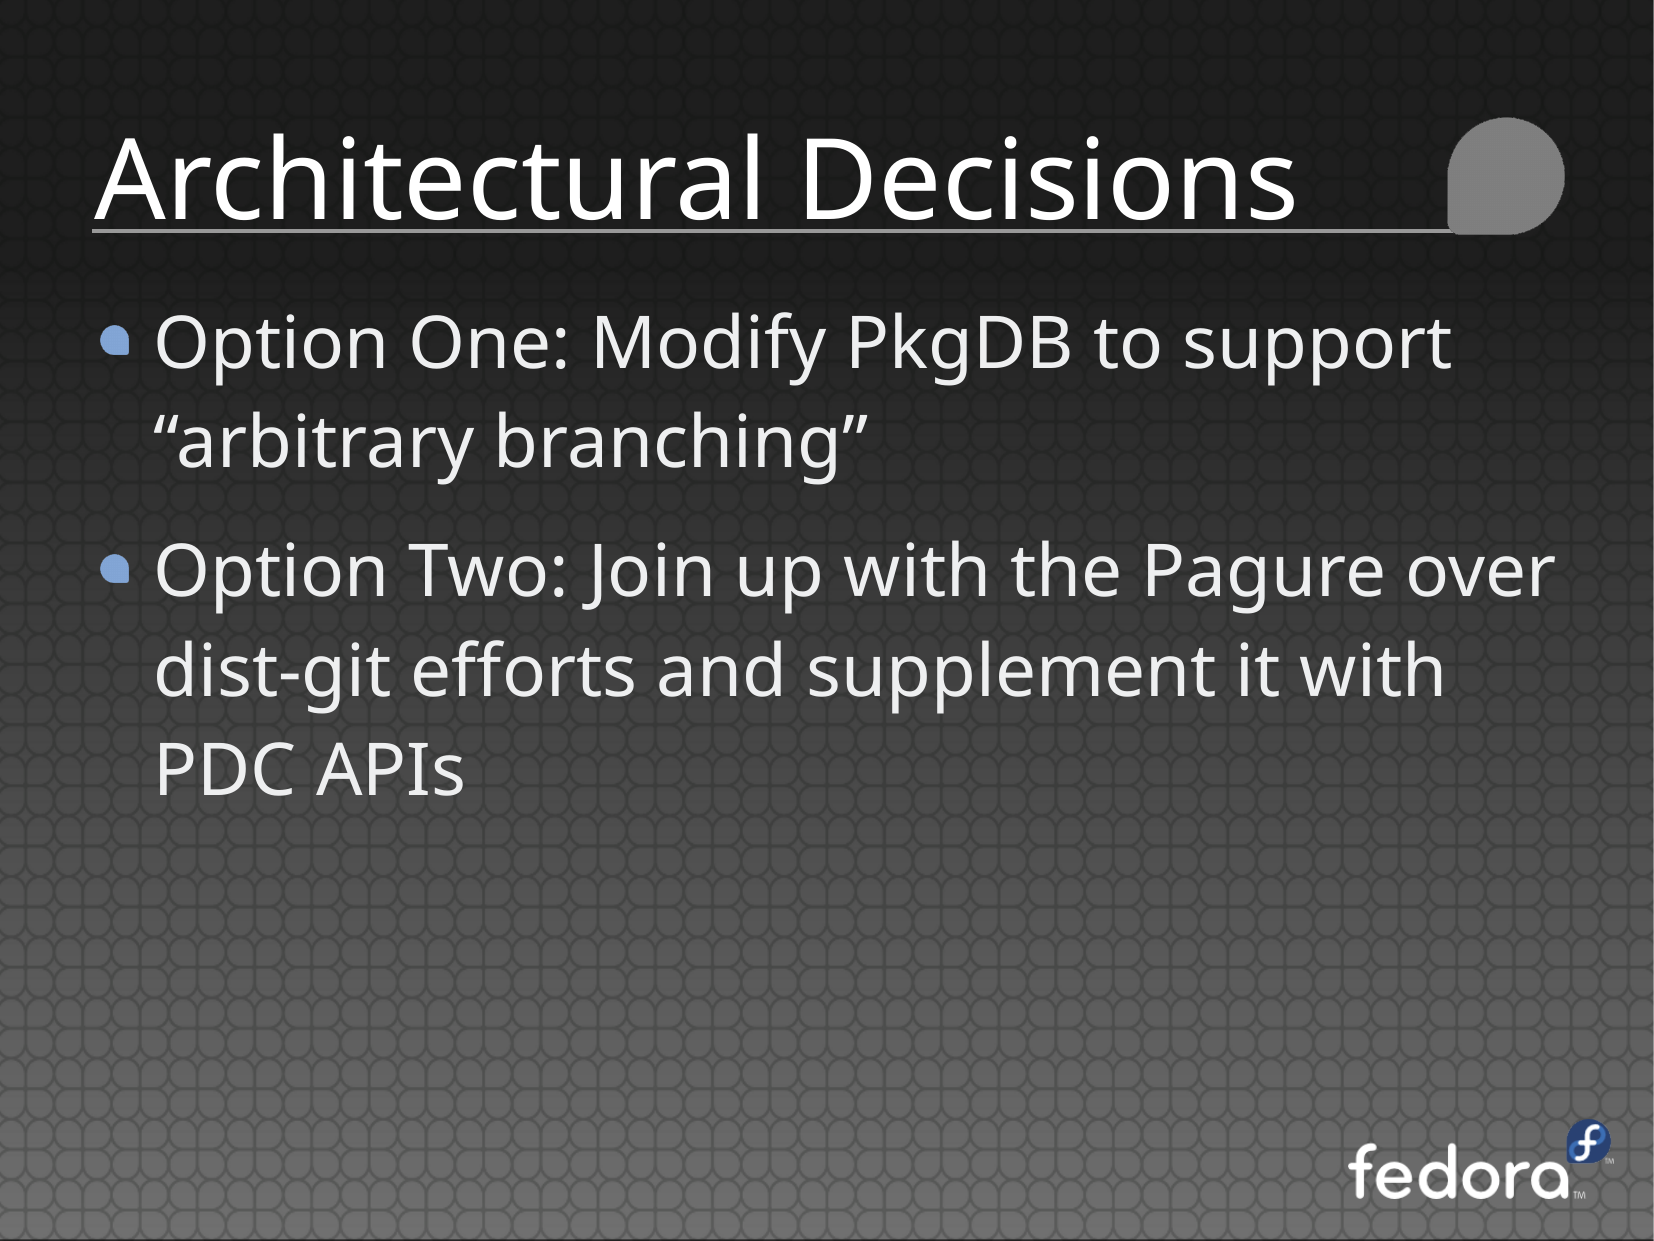

Architectural Decisions
# Option One: Modify PkgDB to support “arbitrary branching”
Option Two: Join up with the Pagure over dist-git efforts and supplement it with PDC APIs